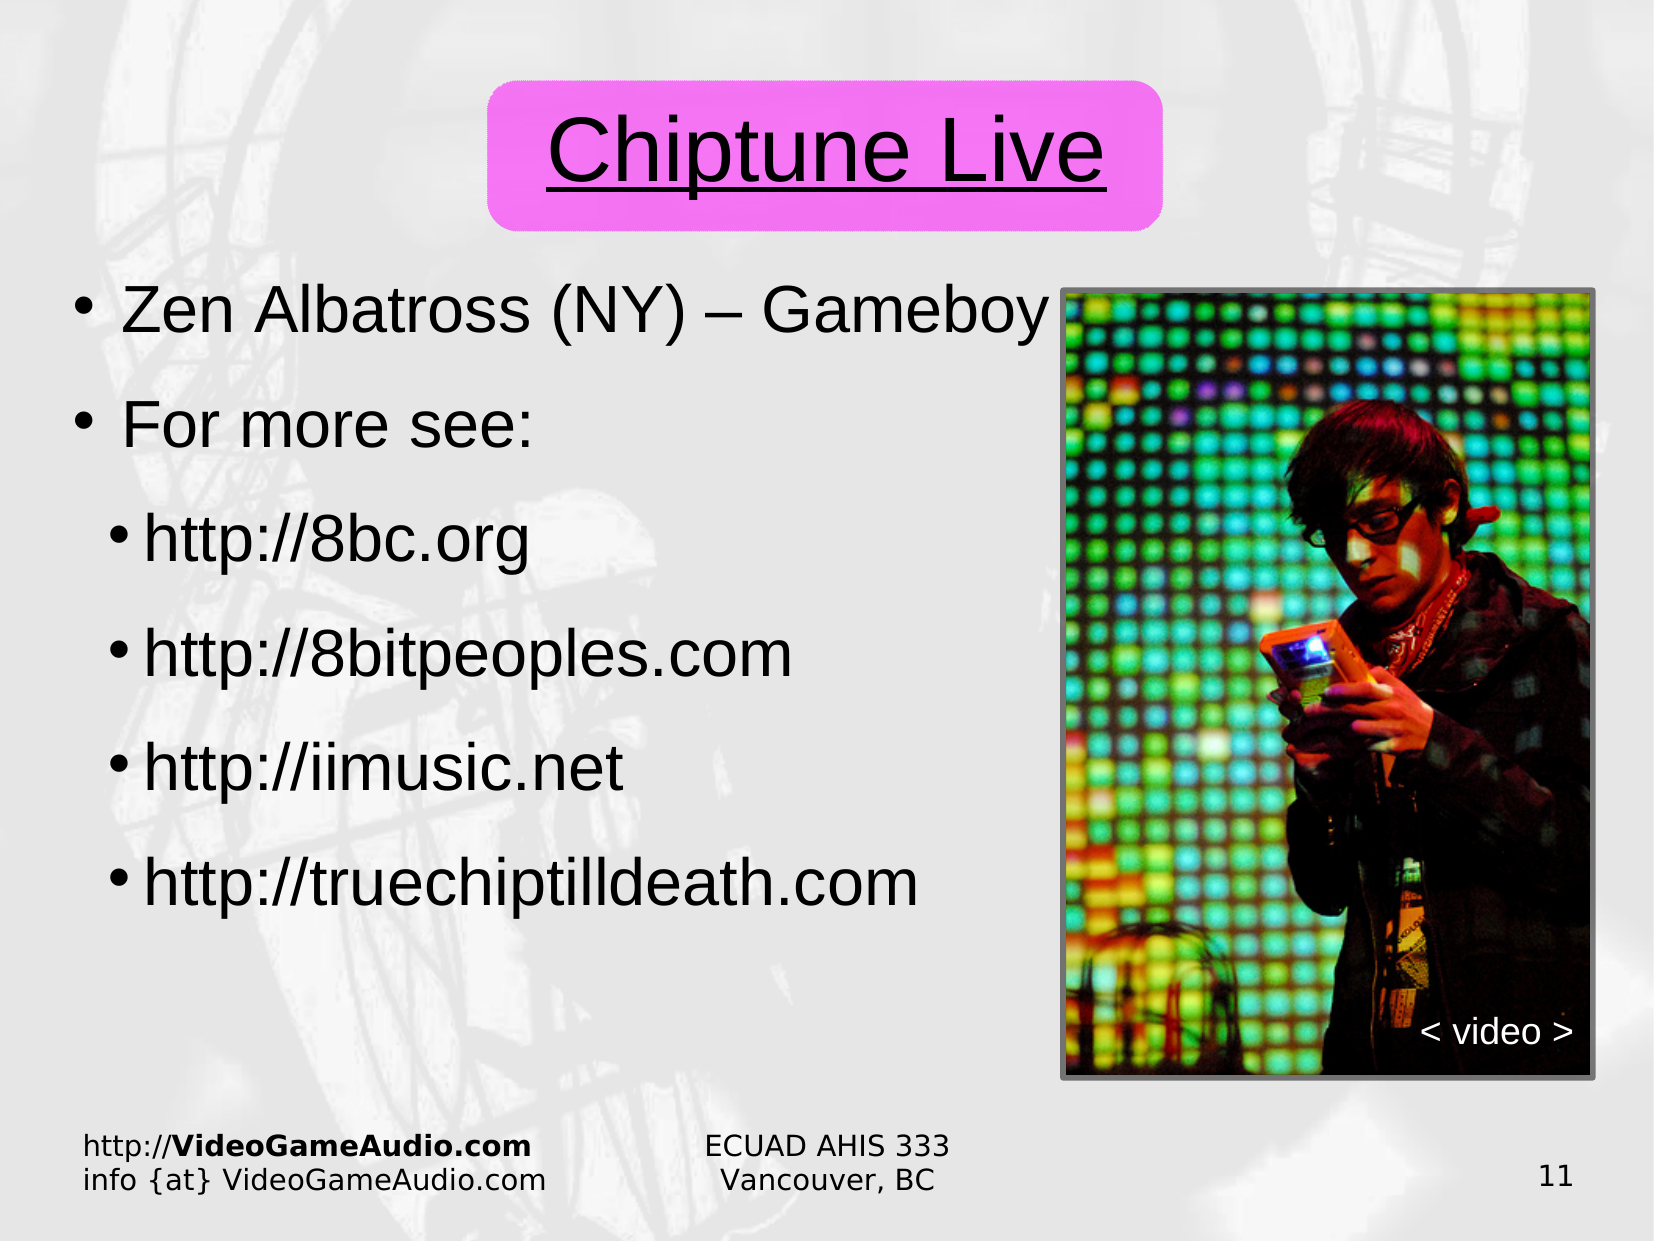

# Chiptune Live
 Zen Albatross (NY) – Gameboy
 For more see:
http://8bc.org
http://8bitpeoples.com
http://iimusic.net
http://truechiptilldeath.com
< video >
11